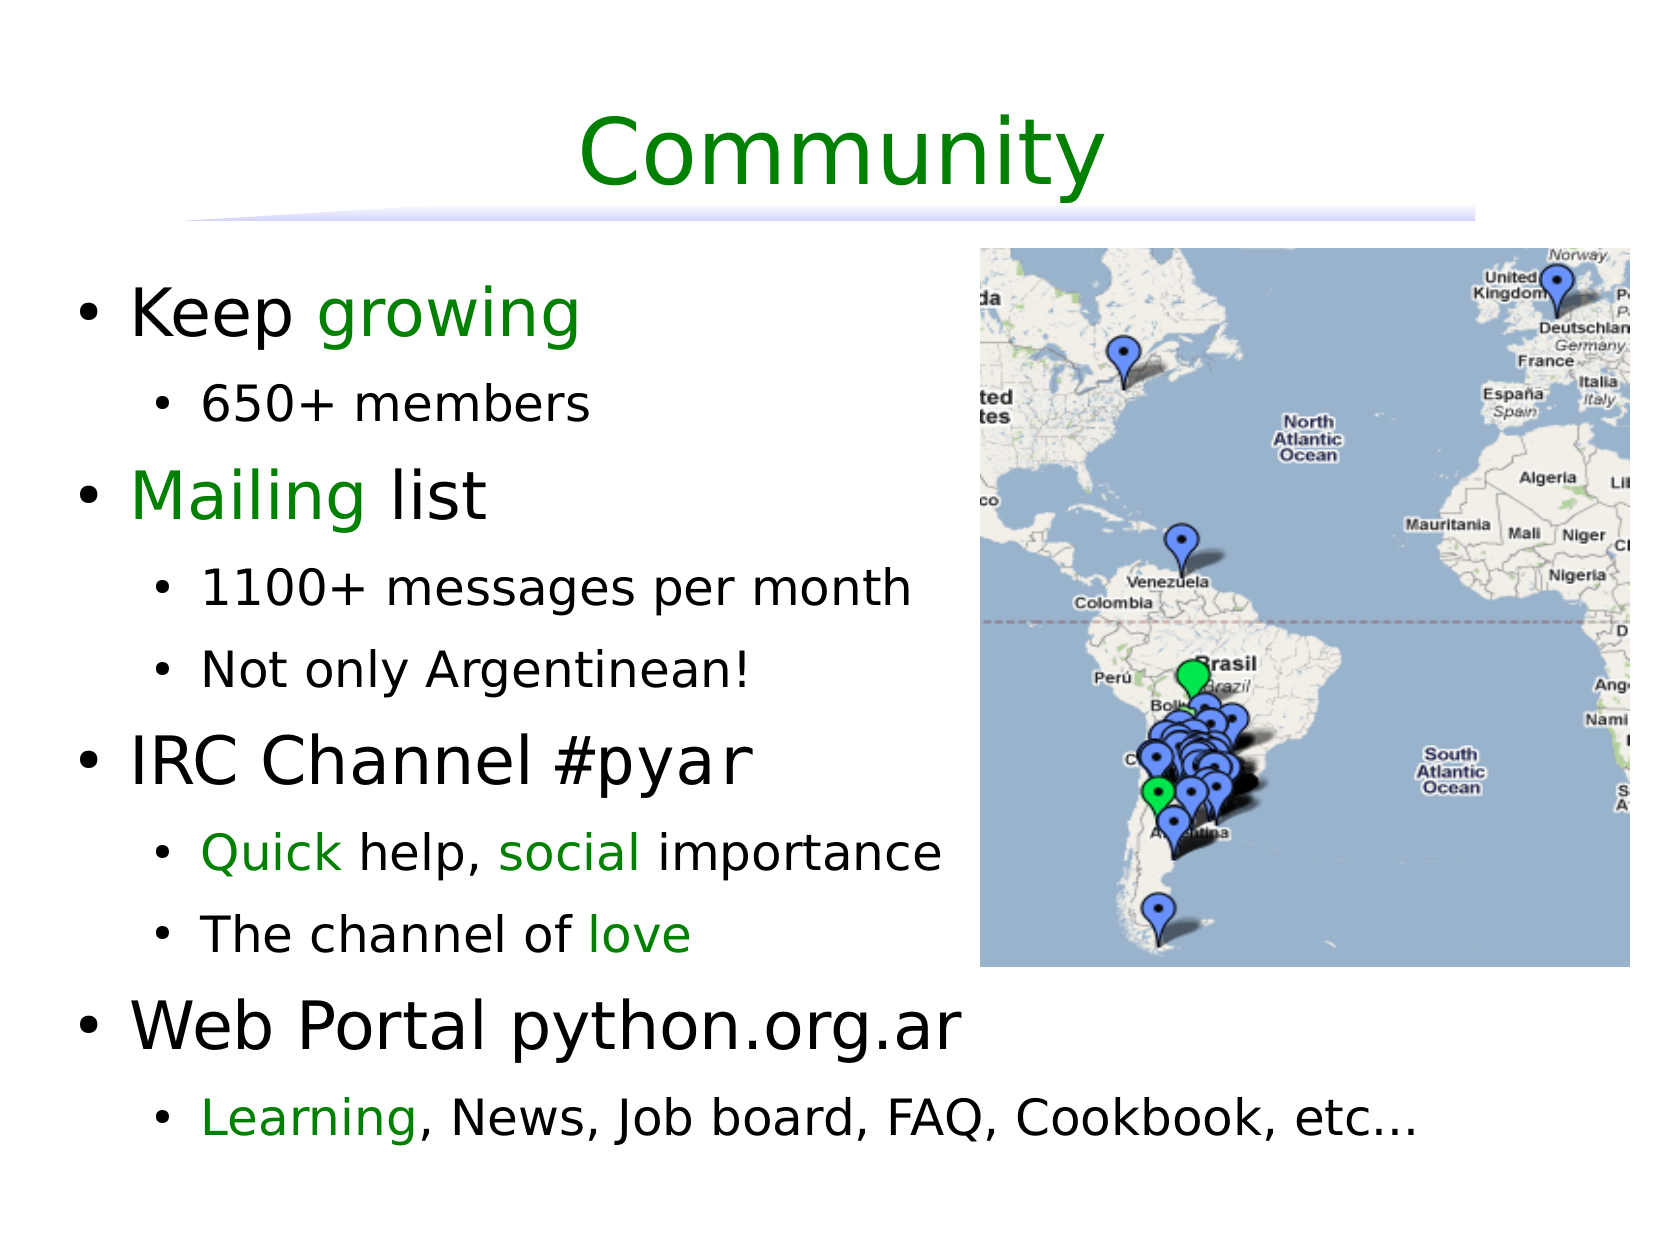

# Community
Keep growing
650+ members
Mailing list
1100+ messages per month
Not only Argentinean!
IRC Channel #pyar
Quick help, social importance
The channel of love
Web Portal python.org.ar
Learning, News, Job board, FAQ, Cookbook, etc...